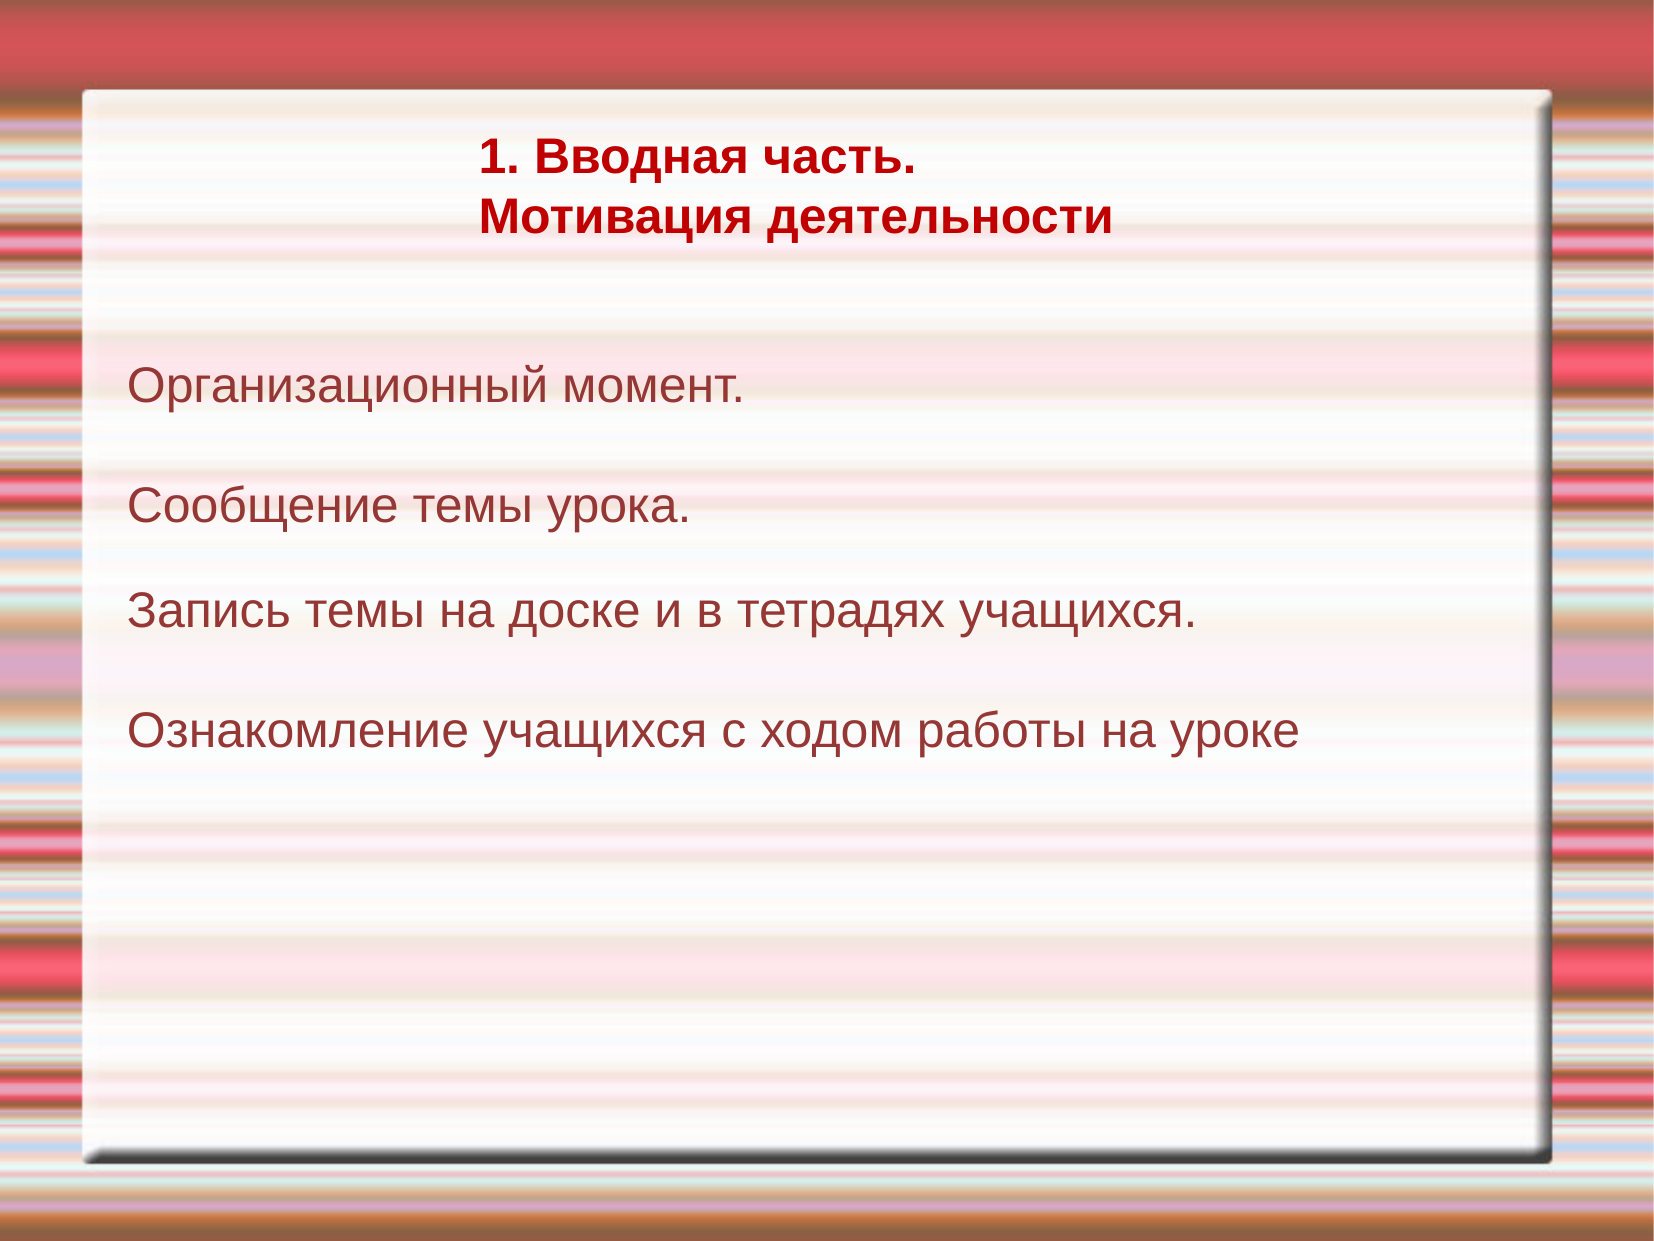

Организационный момент.
Сообщение темы урока.
Запись темы на доске и в тетрадях учащихся.
Ознакомление учащихся с ходом работы на уроке
1. Вводная часть. Мотивация деятельности